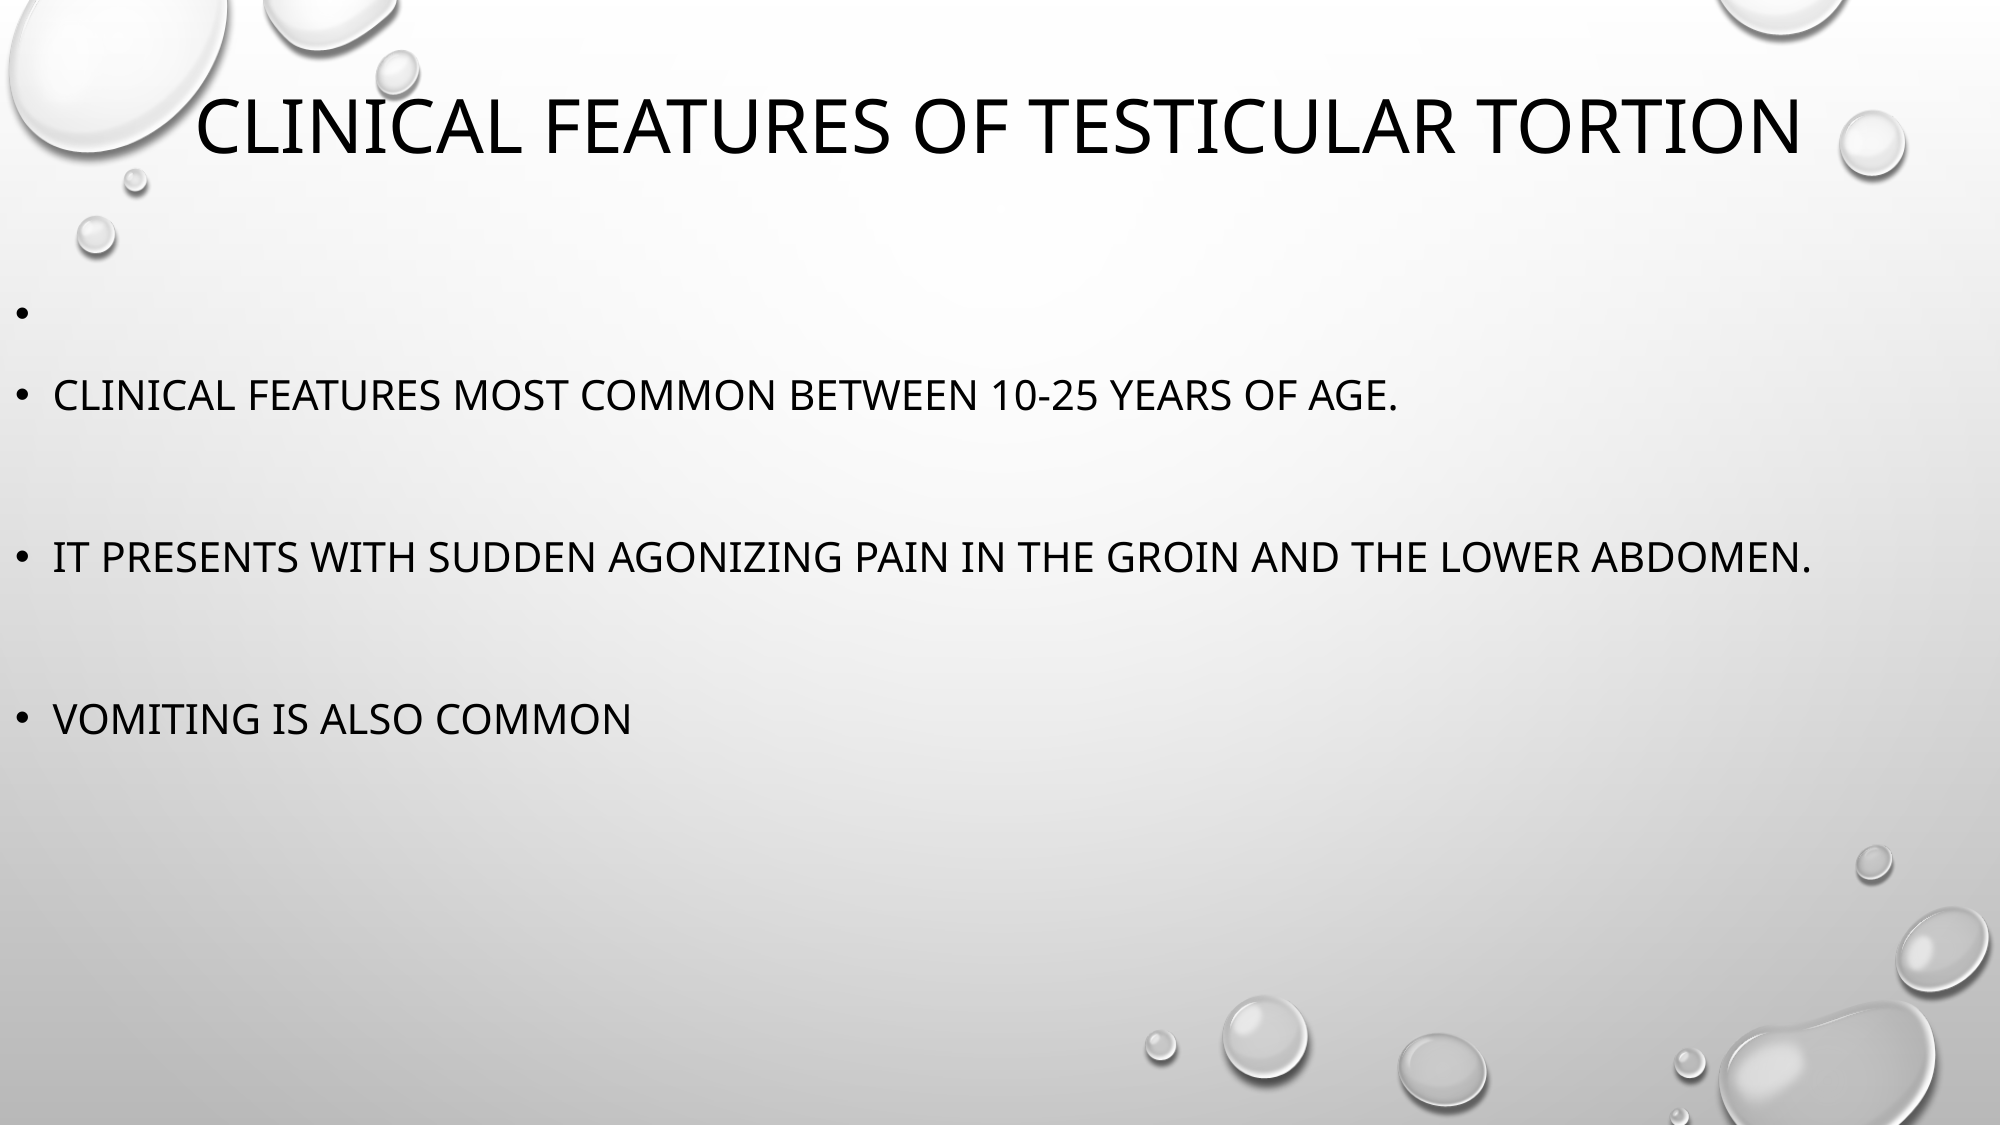

# Clinical Features OF TESTICULAR TORTION
Clinical Features Most common between 10-25 years of age.
It presents with sudden agonizing pain in the groin and the lower abdomen.
Vomiting is also common